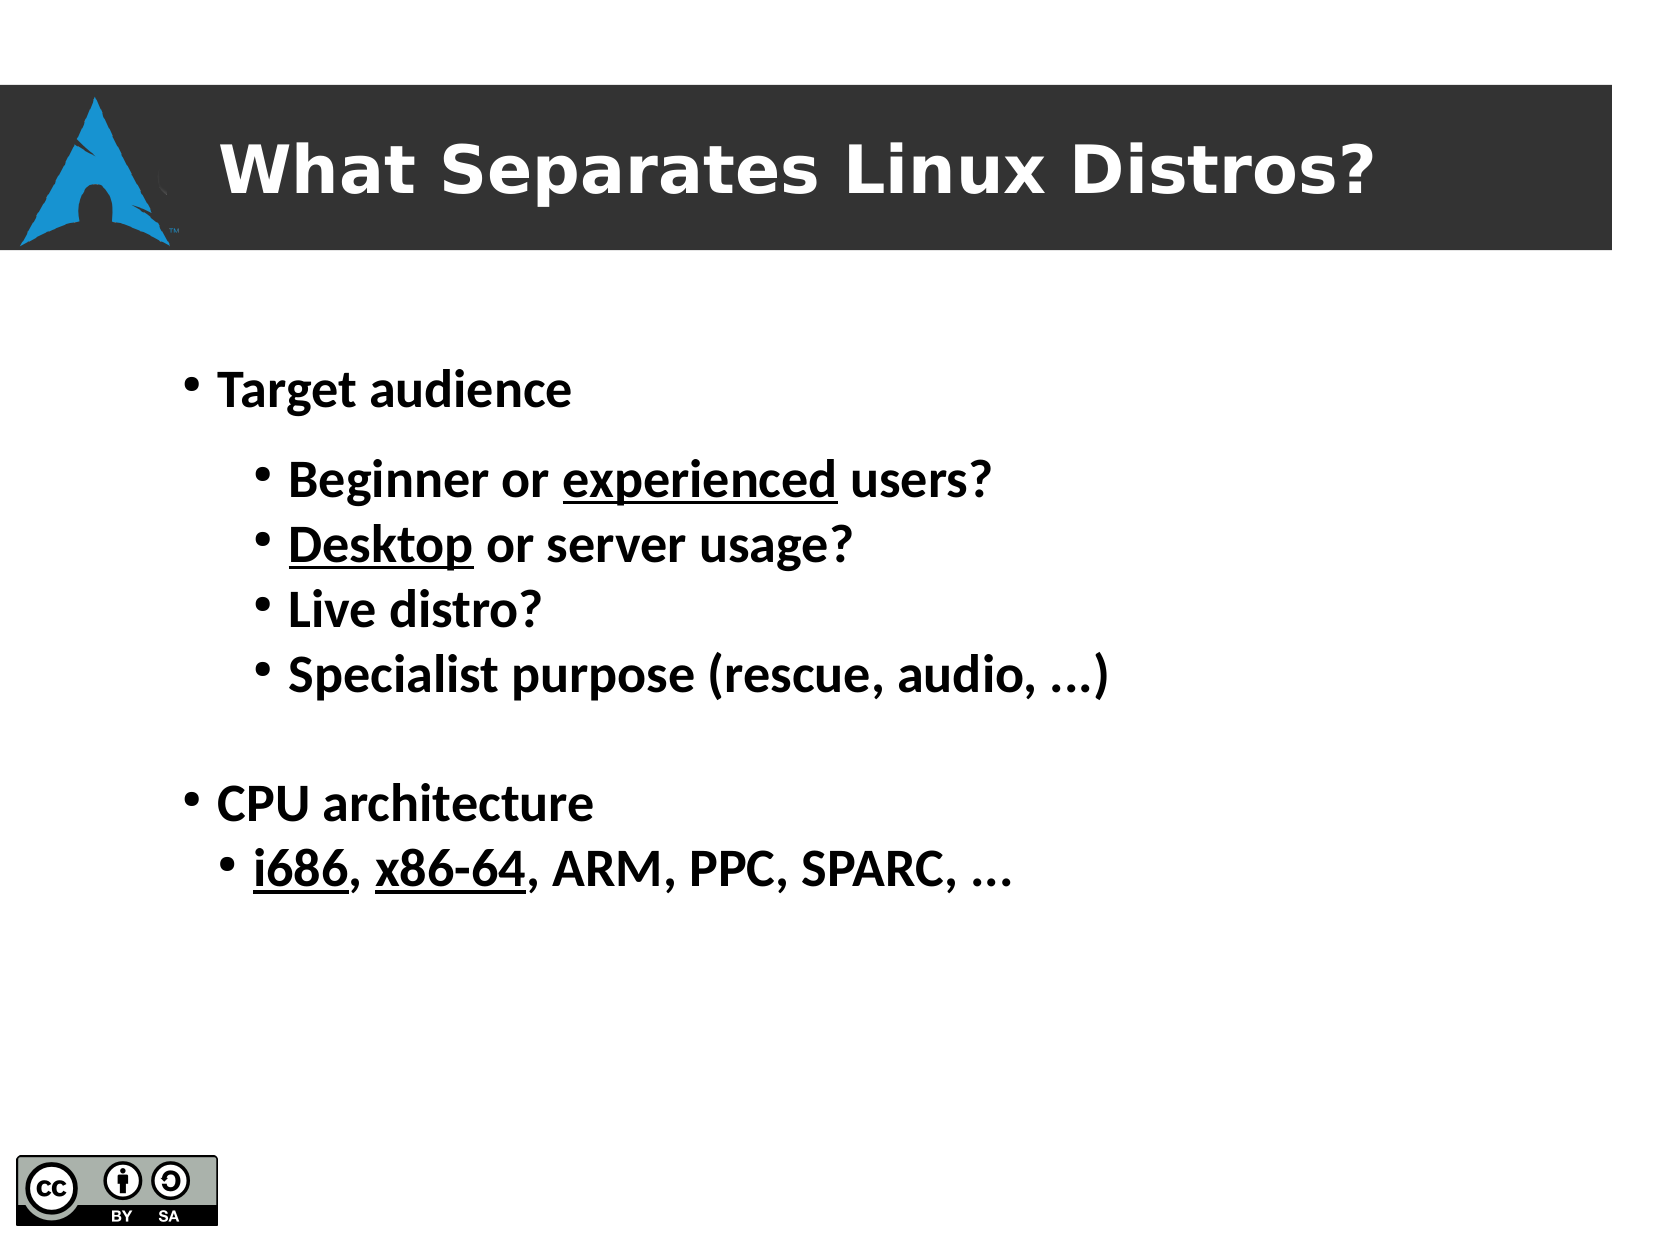

What Separates Linux Distros?
#
Target audience
Beginner or experienced users?
Desktop or server usage?
Live distro?
Specialist purpose (rescue, audio, ...)
CPU architecture
i686, x86-64, ARM, PPC, SPARC, ...